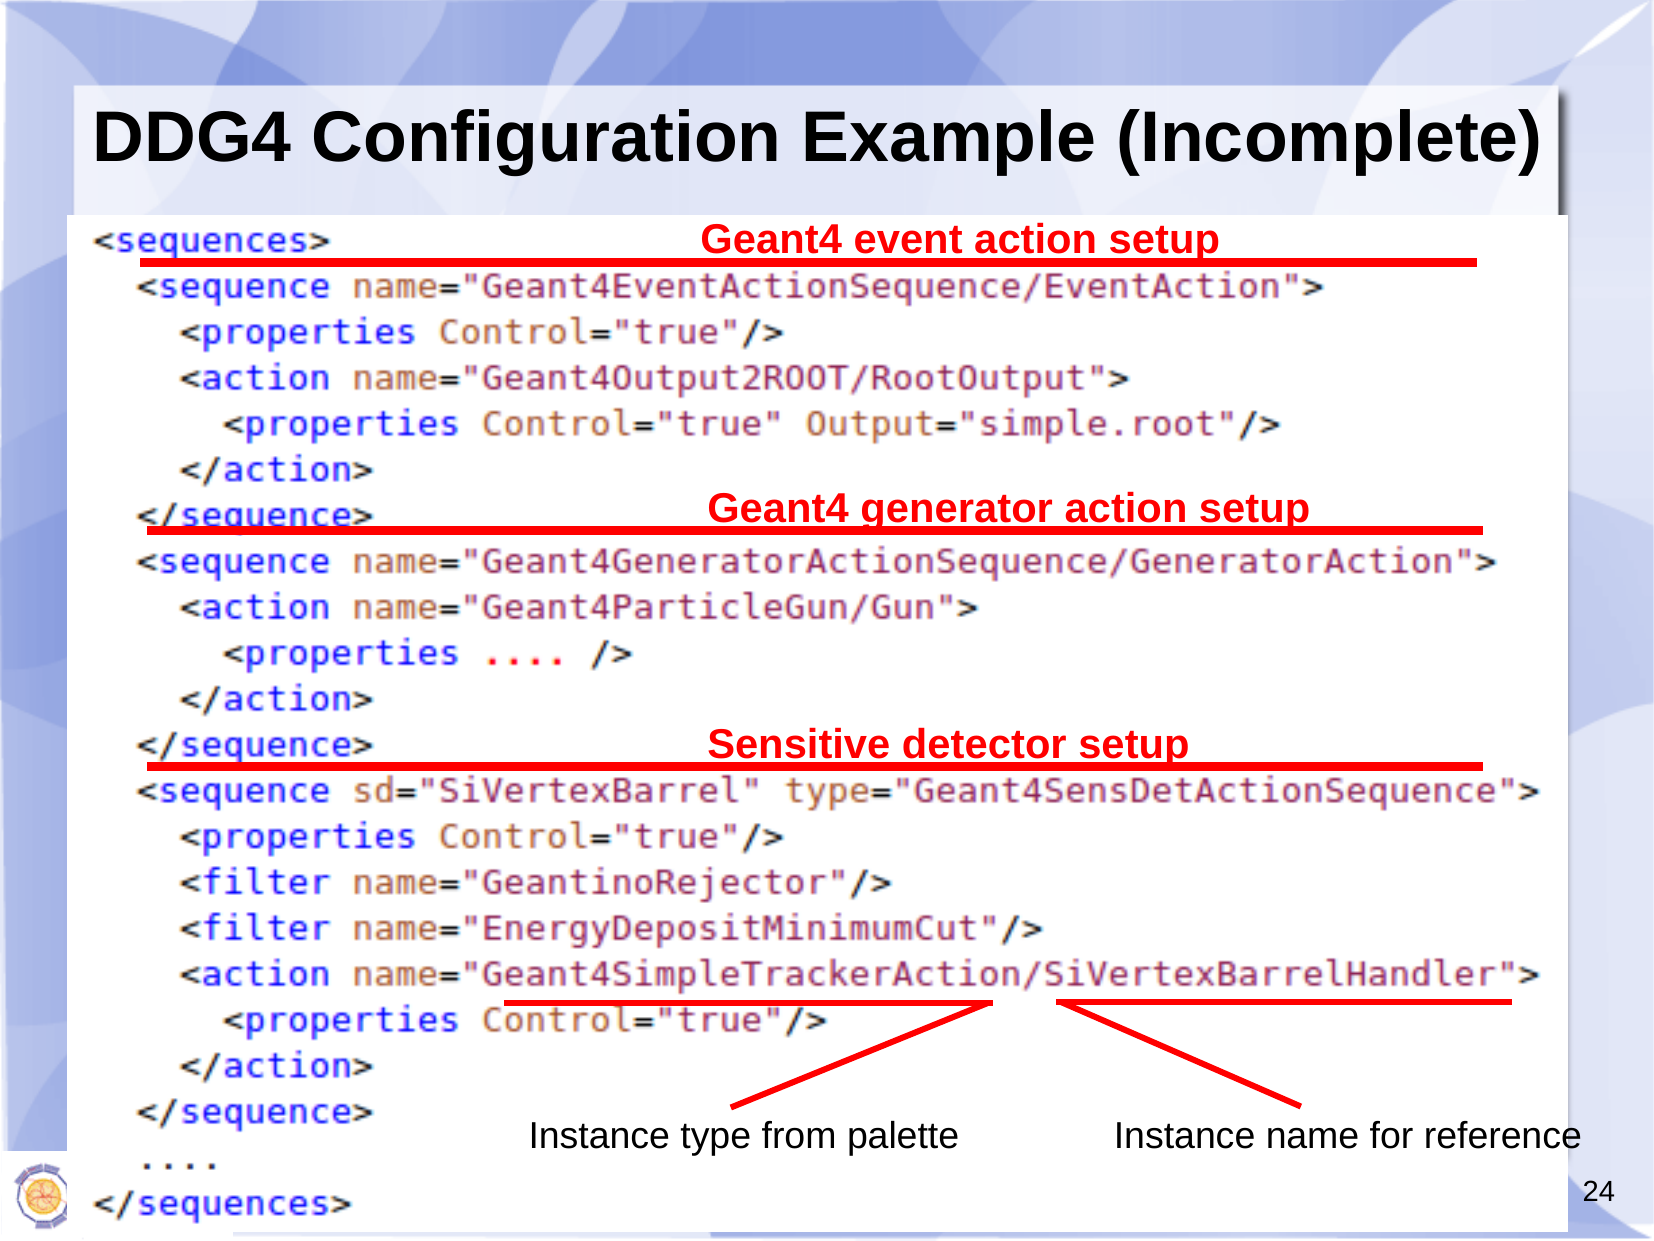

# DDG4 Configuration Example (Incomplete)
Geant4 event action setup
Geant4 generator action setup
Sensitive detector setup
Instance type from palette
Instance name for reference
24
May 24th, 2013
LHCb Simulation Day, Markus Frank / LHCb Online